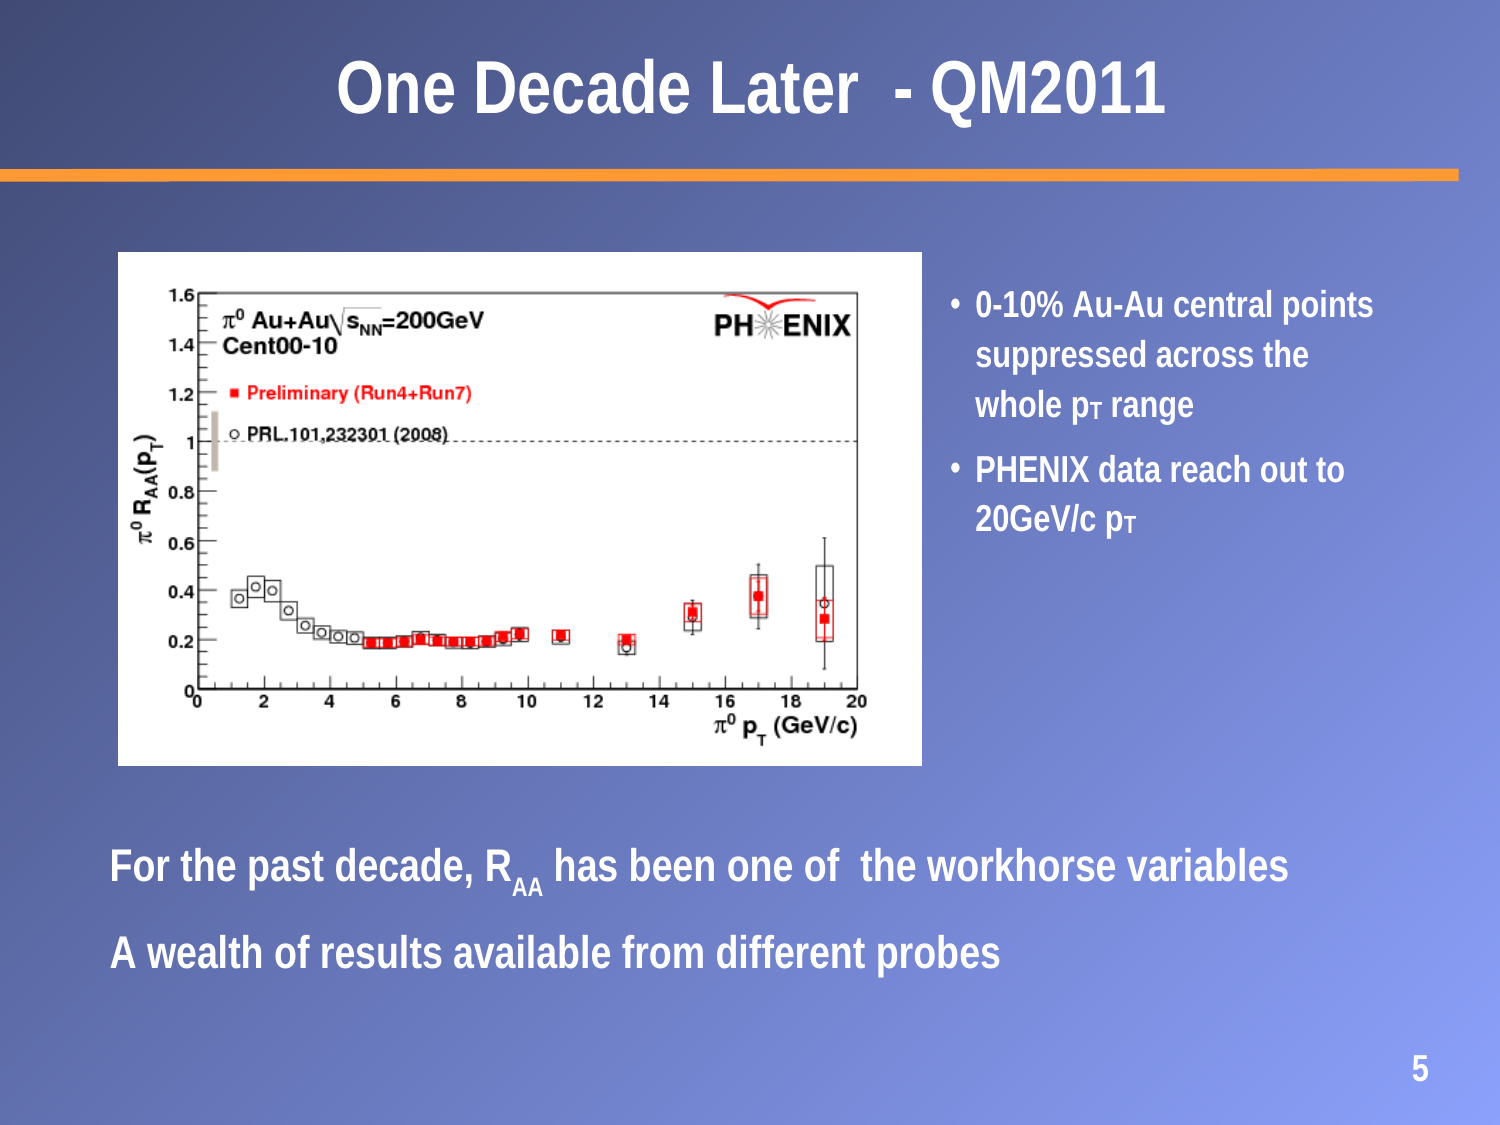

# One Decade Later - QM2011
0-10% Au-Au central points suppressed across the whole pT range
PHENIX data reach out to 20GeV/c pT
For the past decade, RAA has been one of the workhorse variables
A wealth of results available from different probes
5